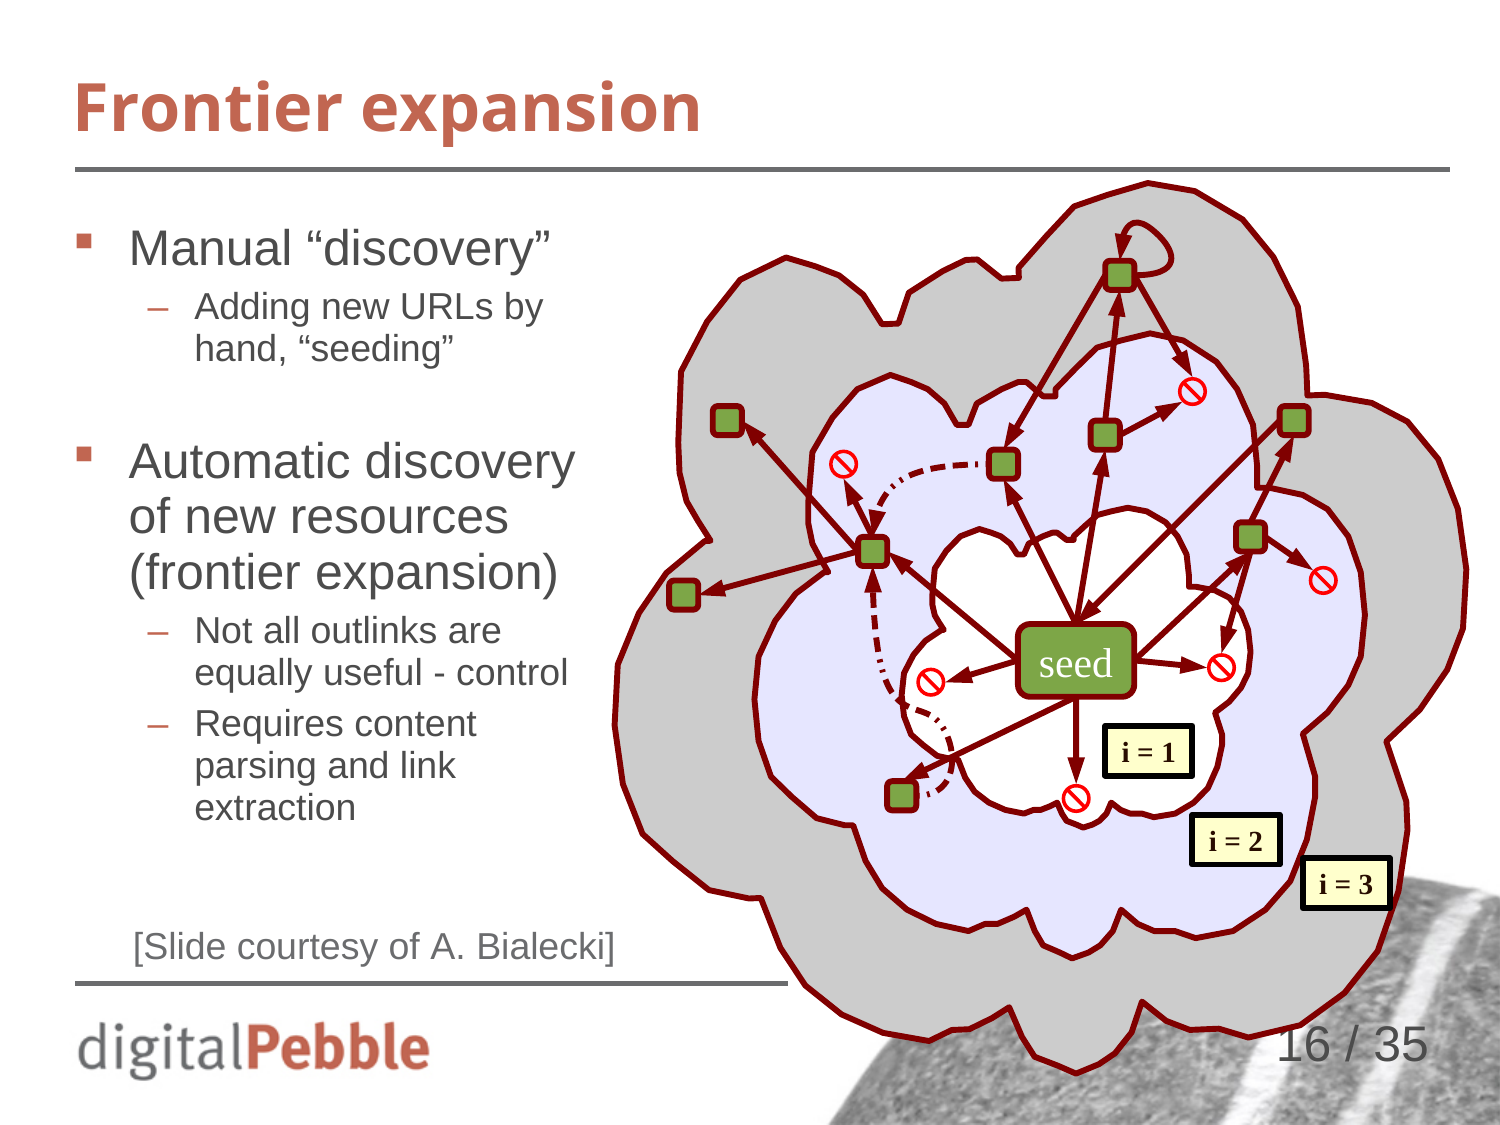

# Frontier expansion
seed
i = 1
i = 2
i = 3
Manual “discovery”
Adding new URLs by hand, “seeding”
Automatic discovery of new resources (frontier expansion)
Not all outlinks are equally useful - control
Requires content parsing and link extraction
[Slide courtesy of A. Bialecki]